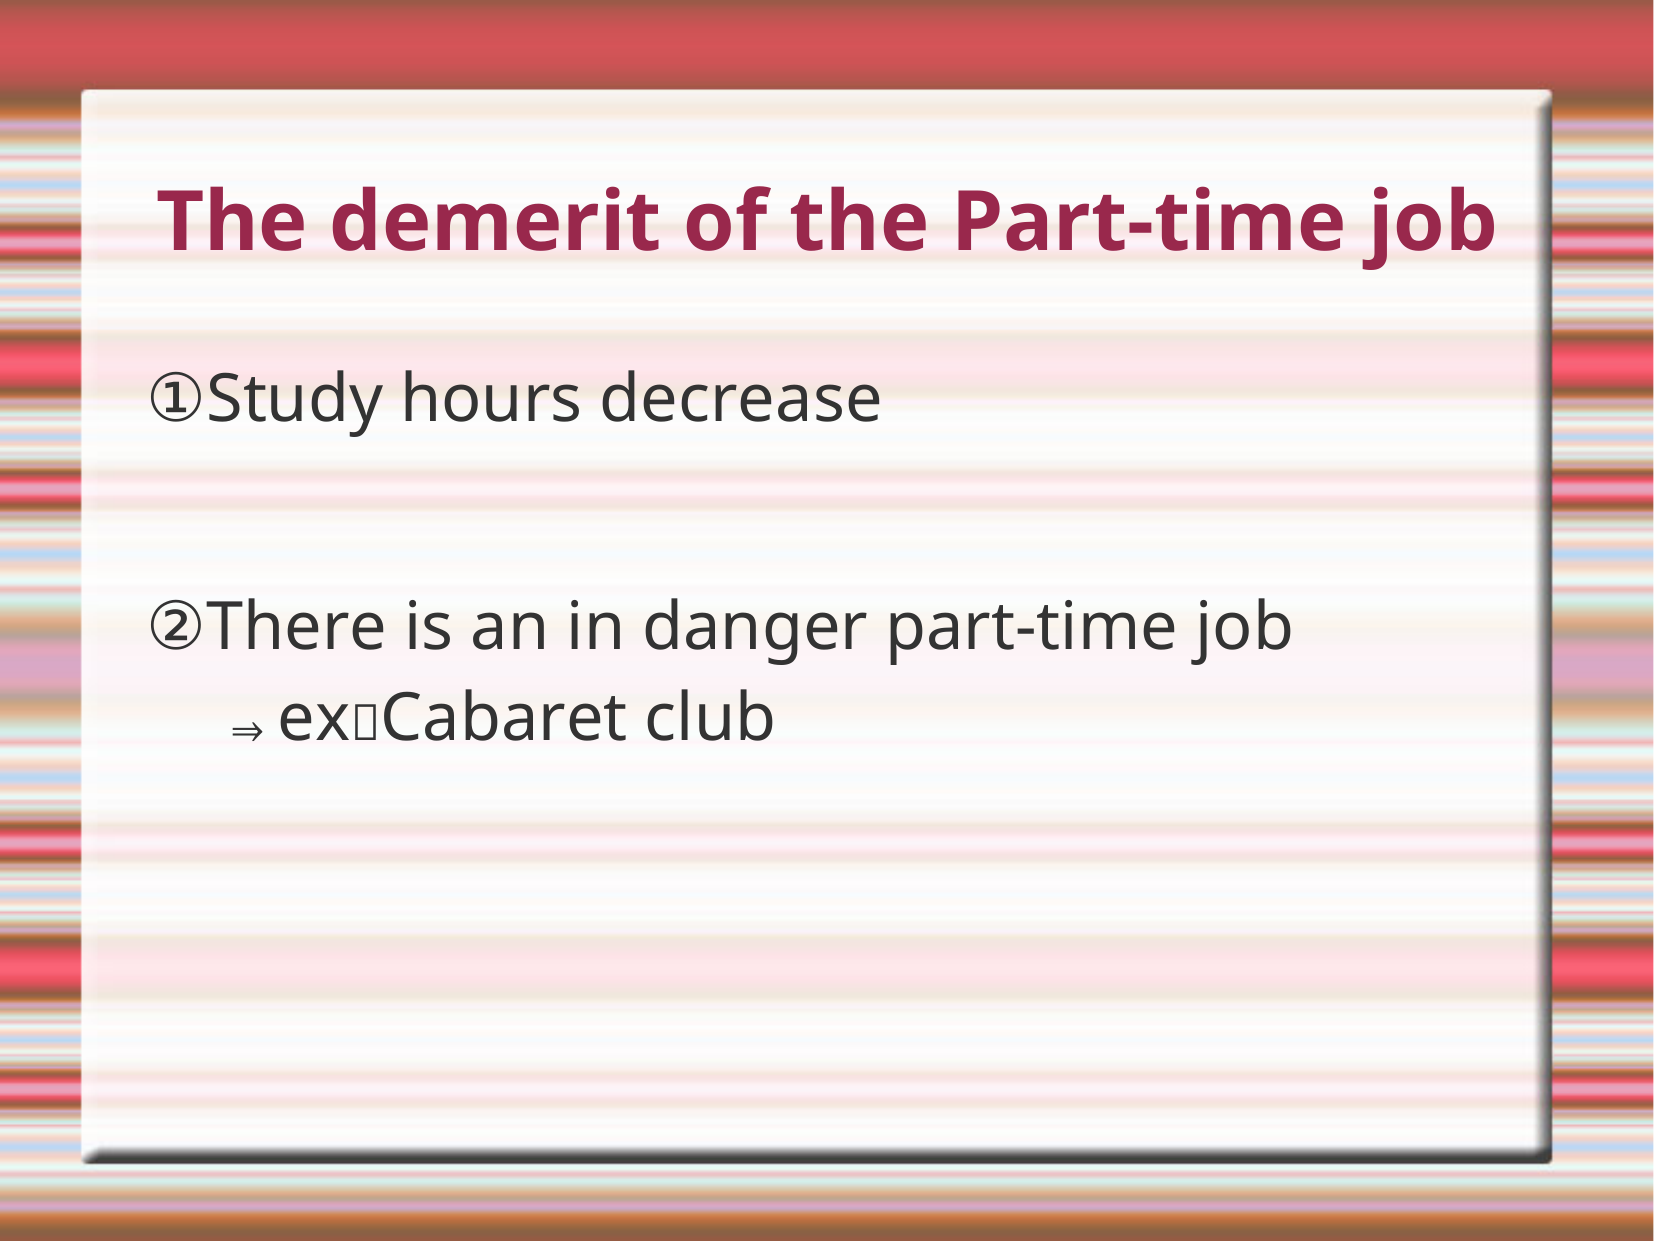

# The demerit of the Part-time job
①Study hours decrease
②There is an in danger part-time job 　⇒ex）Cabaret club